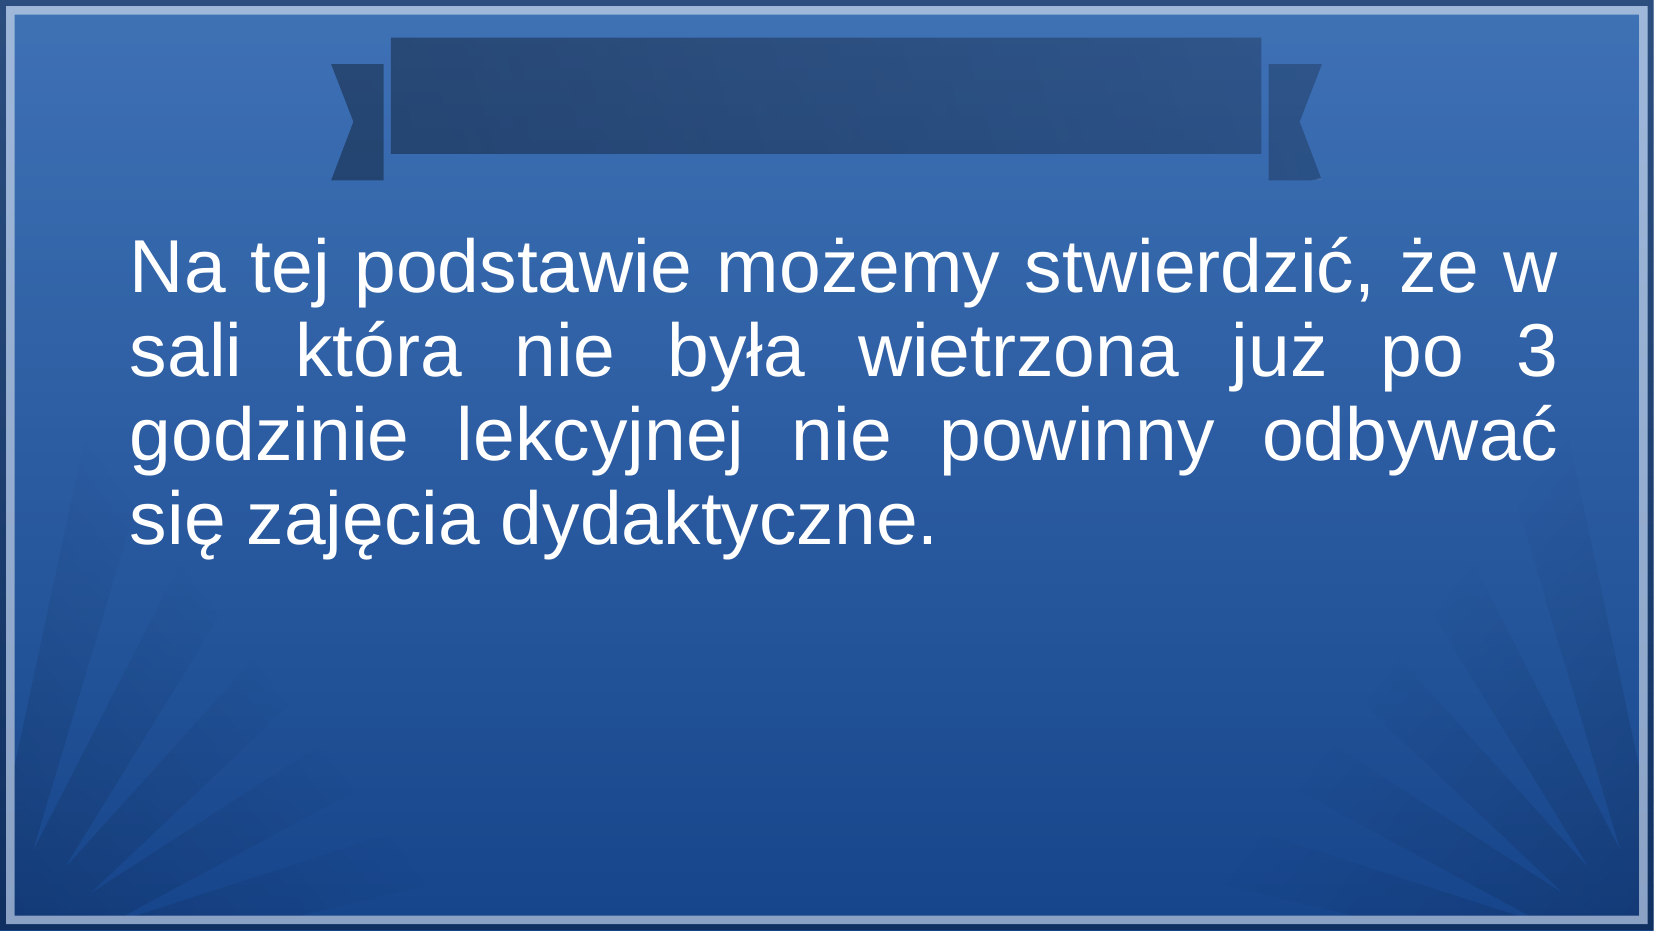

#
Na tej podstawie możemy stwierdzić, że w sali która nie była wietrzona już po 3 godzinie lekcyjnej nie powinny odbywać się zajęcia dydaktyczne.